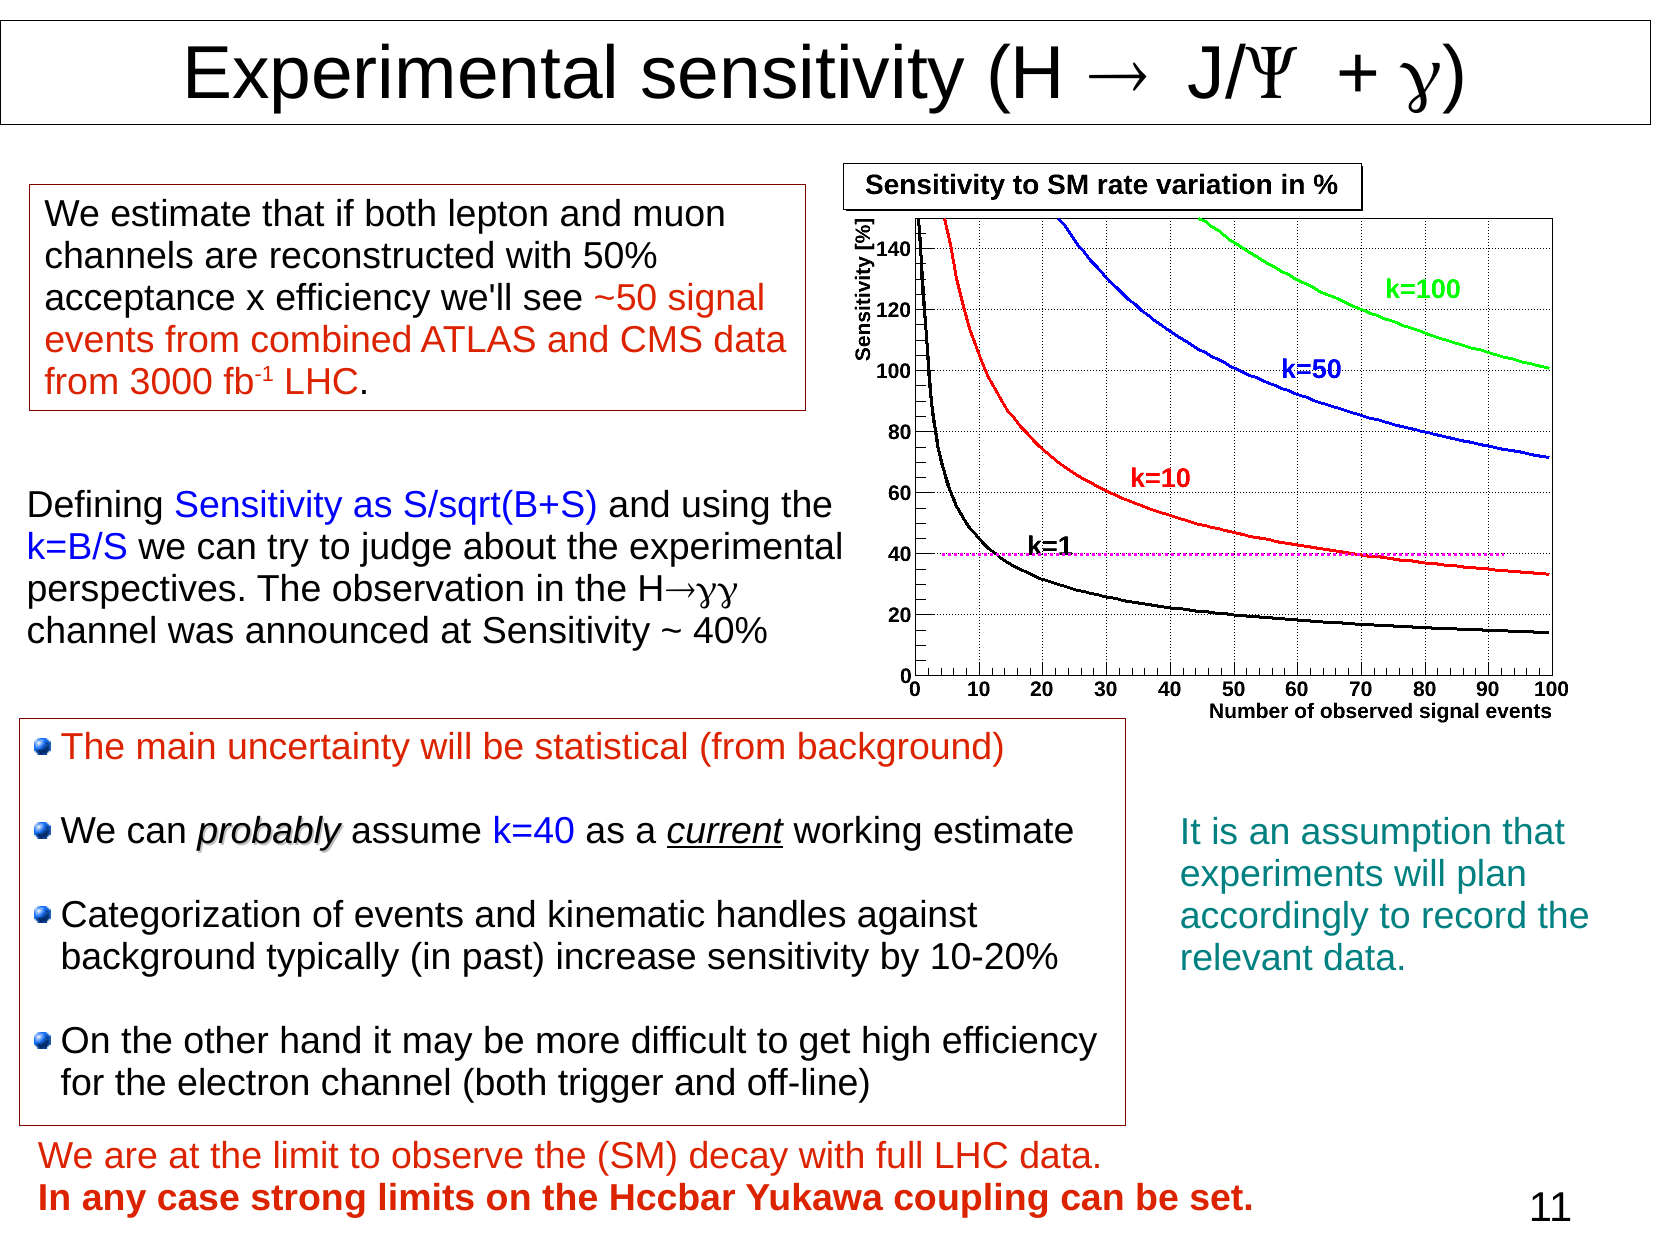

# Experimental sensitivity (H  J/ + )
We estimate that if both lepton and muon
channels are reconstructed with 50%
acceptance x efficiency we'll see ~50 signal
events from combined ATLAS and CMS data
from 3000 fb-1 LHC.
Defining Sensitivity as S/sqrt(B+S) and using the k=B/S we can try to judge about the experimental perspectives. The observation in the H channel was announced at Sensitivity ~ 40%
 The main uncertainty will be statistical (from background)
 We can probably assume k=40 as a current working estimate
 Categorization of events and kinematic handles against
 background typically (in past) increase sensitivity by 10-20%
 On the other hand it may be more difficult to get high efficiency
 for the electron channel (both trigger and off-line)
It is an assumption that
experiments will plan
accordingly to record the
relevant data.
We are at the limit to observe the (SM) decay with full LHC data.
In any case strong limits on the Hccbar Yukawa coupling can be set.